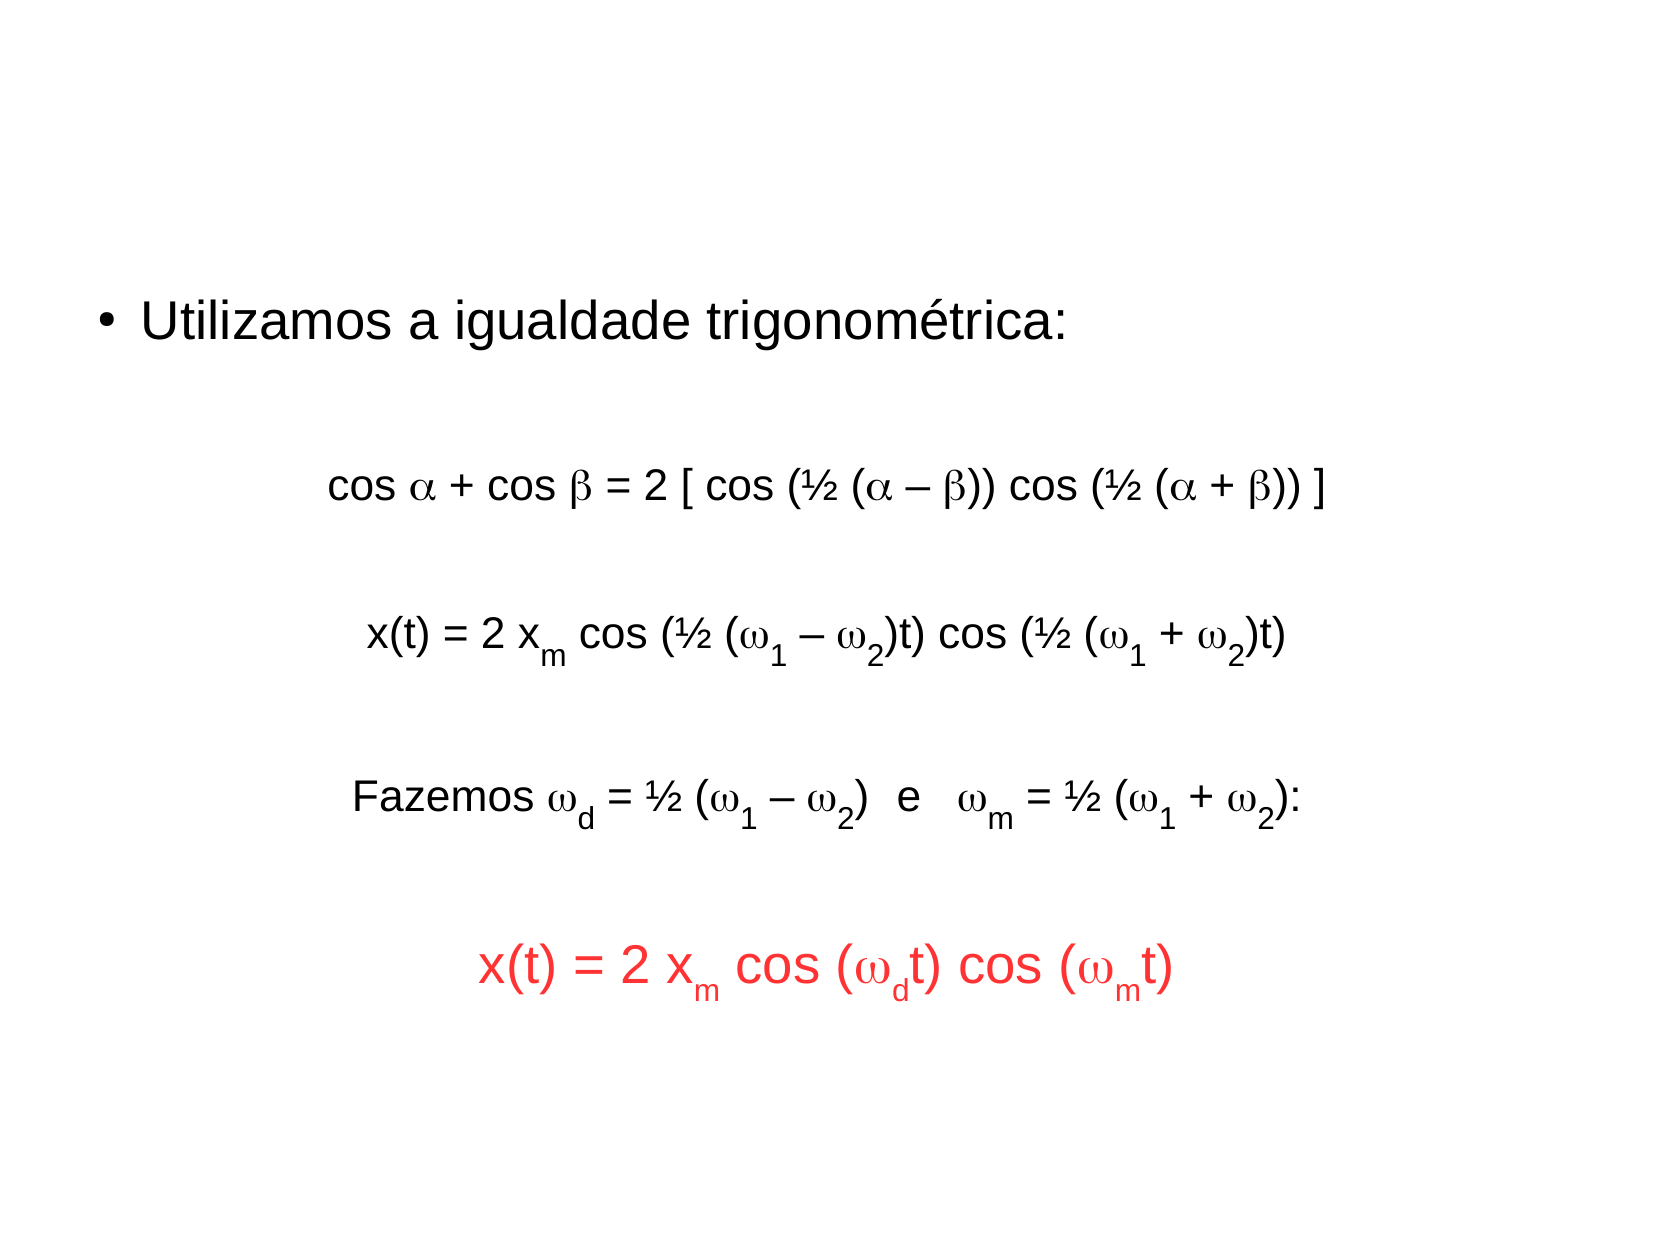

#
Utilizamos a igualdade trigonométrica:
cos a + cos b = 2 [ cos (½ (a – b)) cos (½ (a + b)) ]
x(t) = 2 xm cos (½ (w1 – w2)t) cos (½ (w1 + w2)t)
Fazemos wd = ½ (w1 – w2)	e	wm = ½ (w1 + w2):
x(t) = 2 xm cos (wdt) cos (wmt)